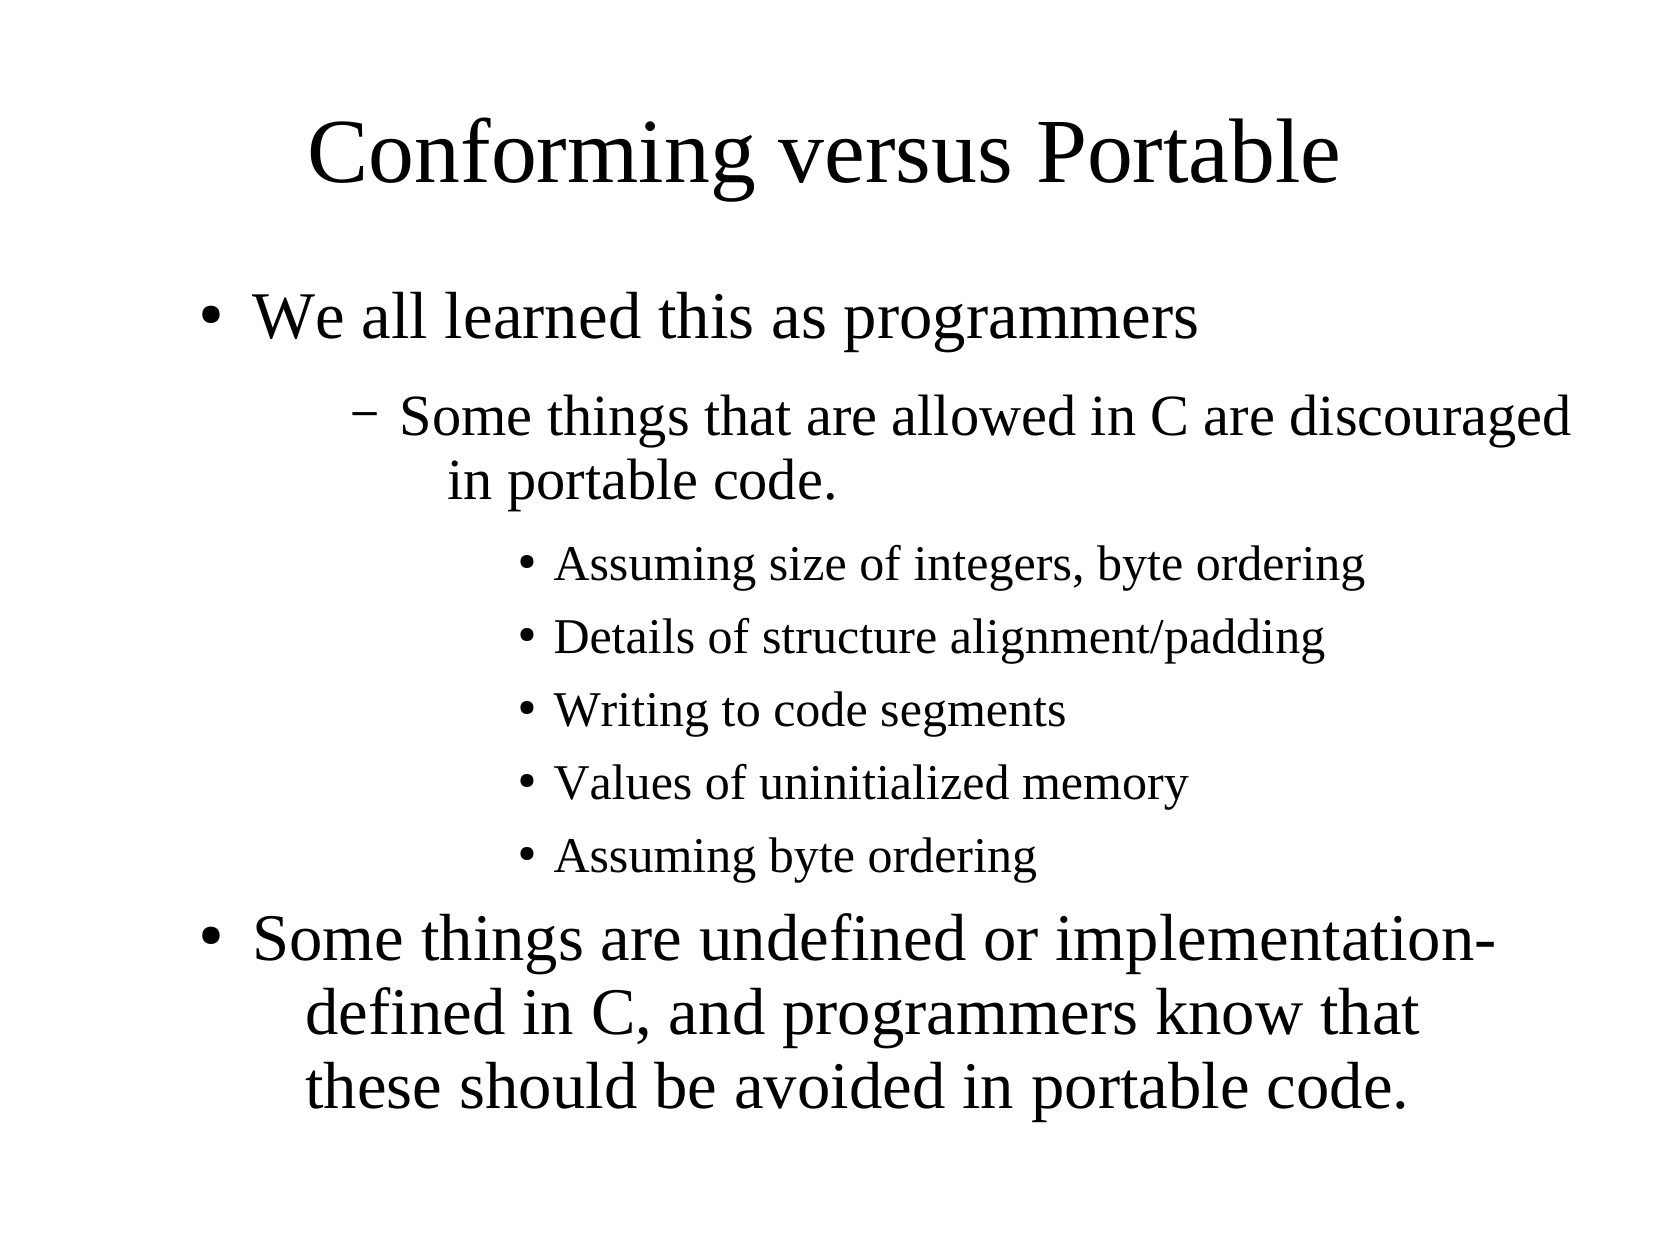

# Conforming versus Portable
We all learned this as programmers
Some things that are allowed in C are discouraged in portable code.
Assuming size of integers, byte ordering
Details of structure alignment/padding
Writing to code segments
Values of uninitialized memory
Assuming byte ordering
Some things are undefined or implementation-defined in C, and programmers know that these should be avoided in portable code.